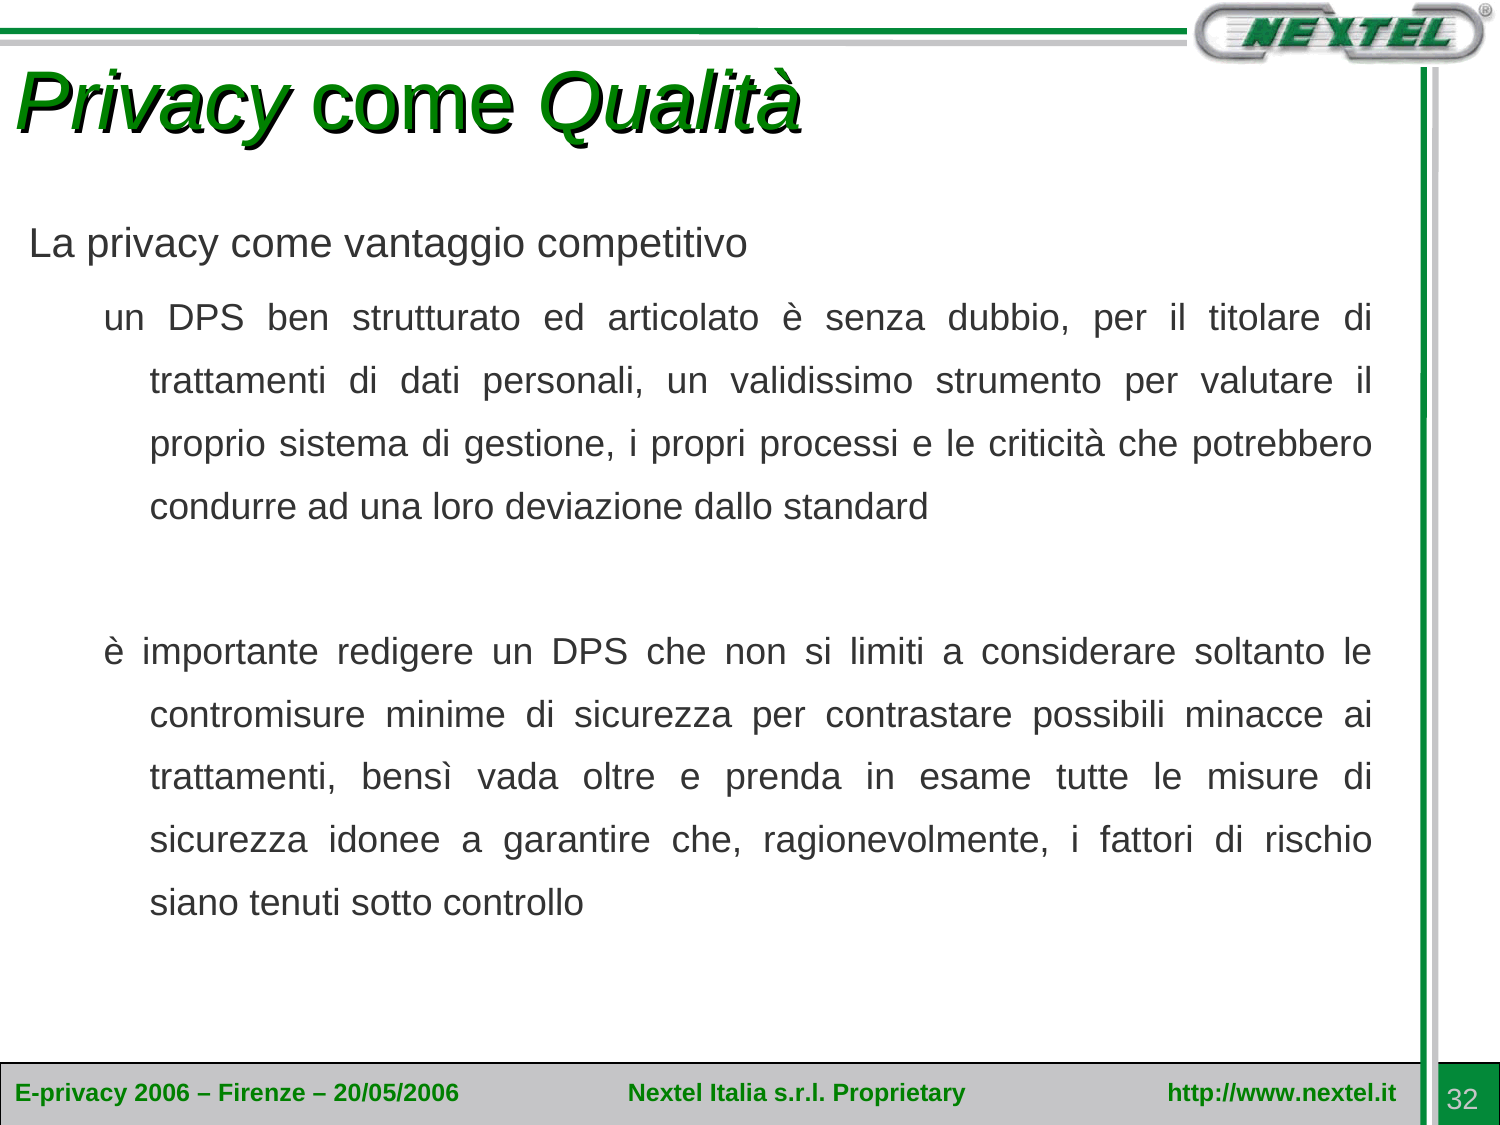

Privacy come Qualità
# La privacy come vantaggio competitivo
un DPS ben strutturato ed articolato è senza dubbio, per il titolare di trattamenti di dati personali, un validissimo strumento per valutare il proprio sistema di gestione, i propri processi e le criticità che potrebbero condurre ad una loro deviazione dallo standard
è importante redigere un DPS che non si limiti a considerare soltanto le contromisure minime di sicurezza per contrastare possibili minacce ai trattamenti, bensì vada oltre e prenda in esame tutte le misure di sicurezza idonee a garantire che, ragionevolmente, i fattori di rischio siano tenuti sotto controllo
32